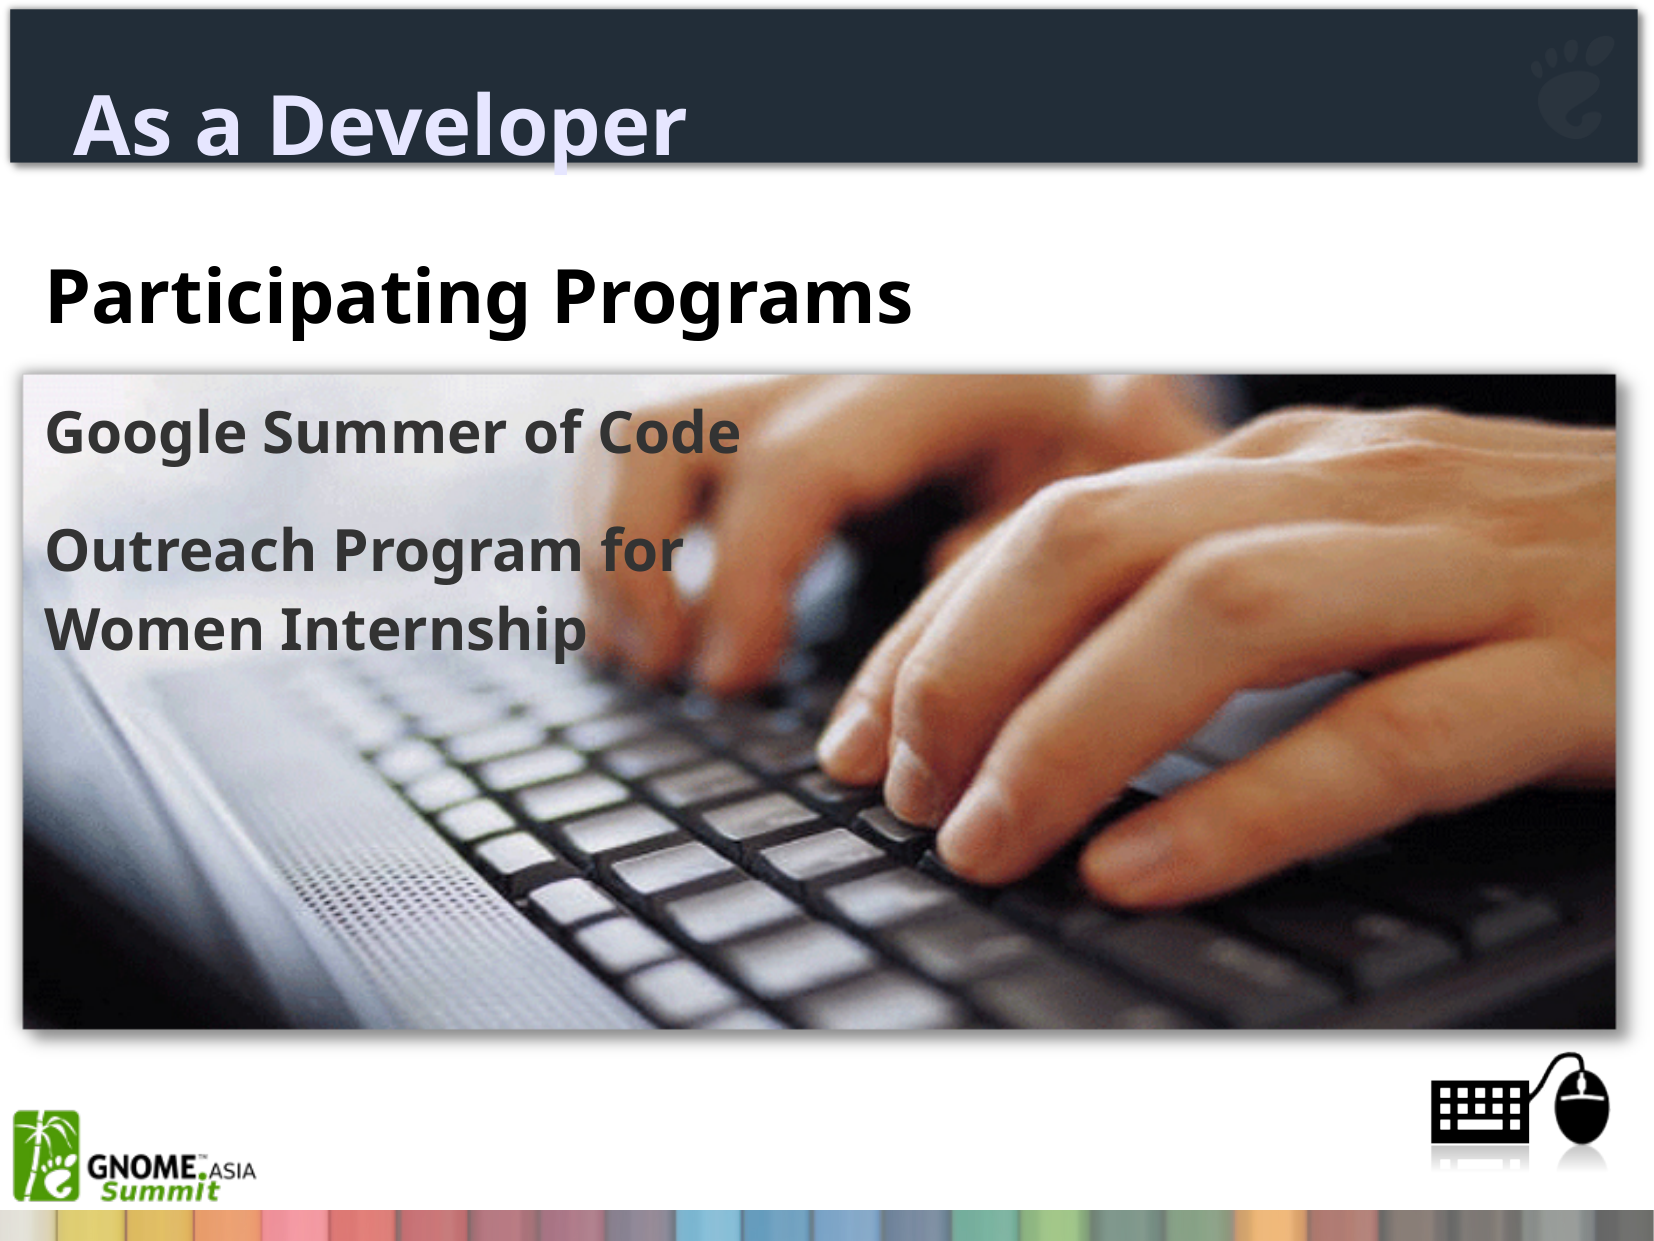

As a Developer
Participating Programs
Google Summer of Code
Outreach Program for Women Internship